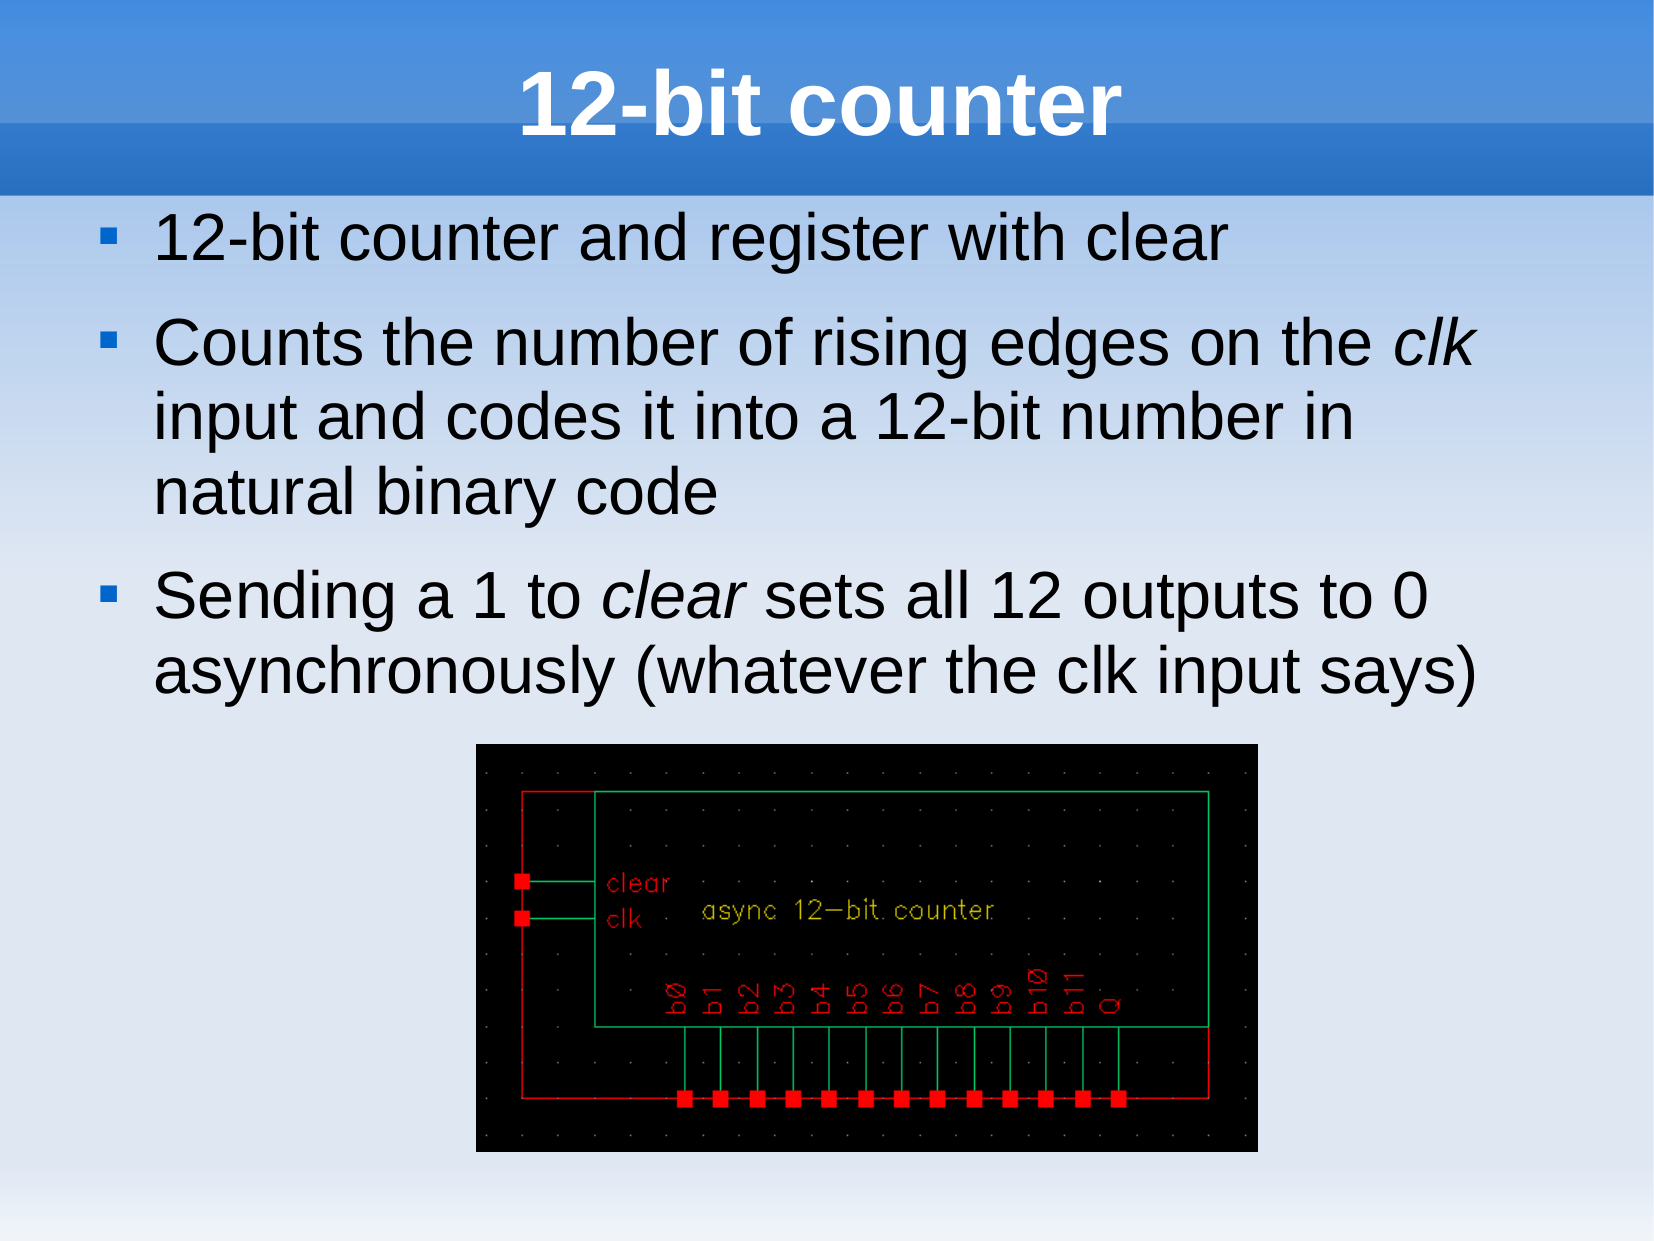

# 12-bit counter
12-bit counter and register with clear
Counts the number of rising edges on the clk input and codes it into a 12-bit number in natural binary code
Sending a 1 to clear sets all 12 outputs to 0 asynchronously (whatever the clk input says)